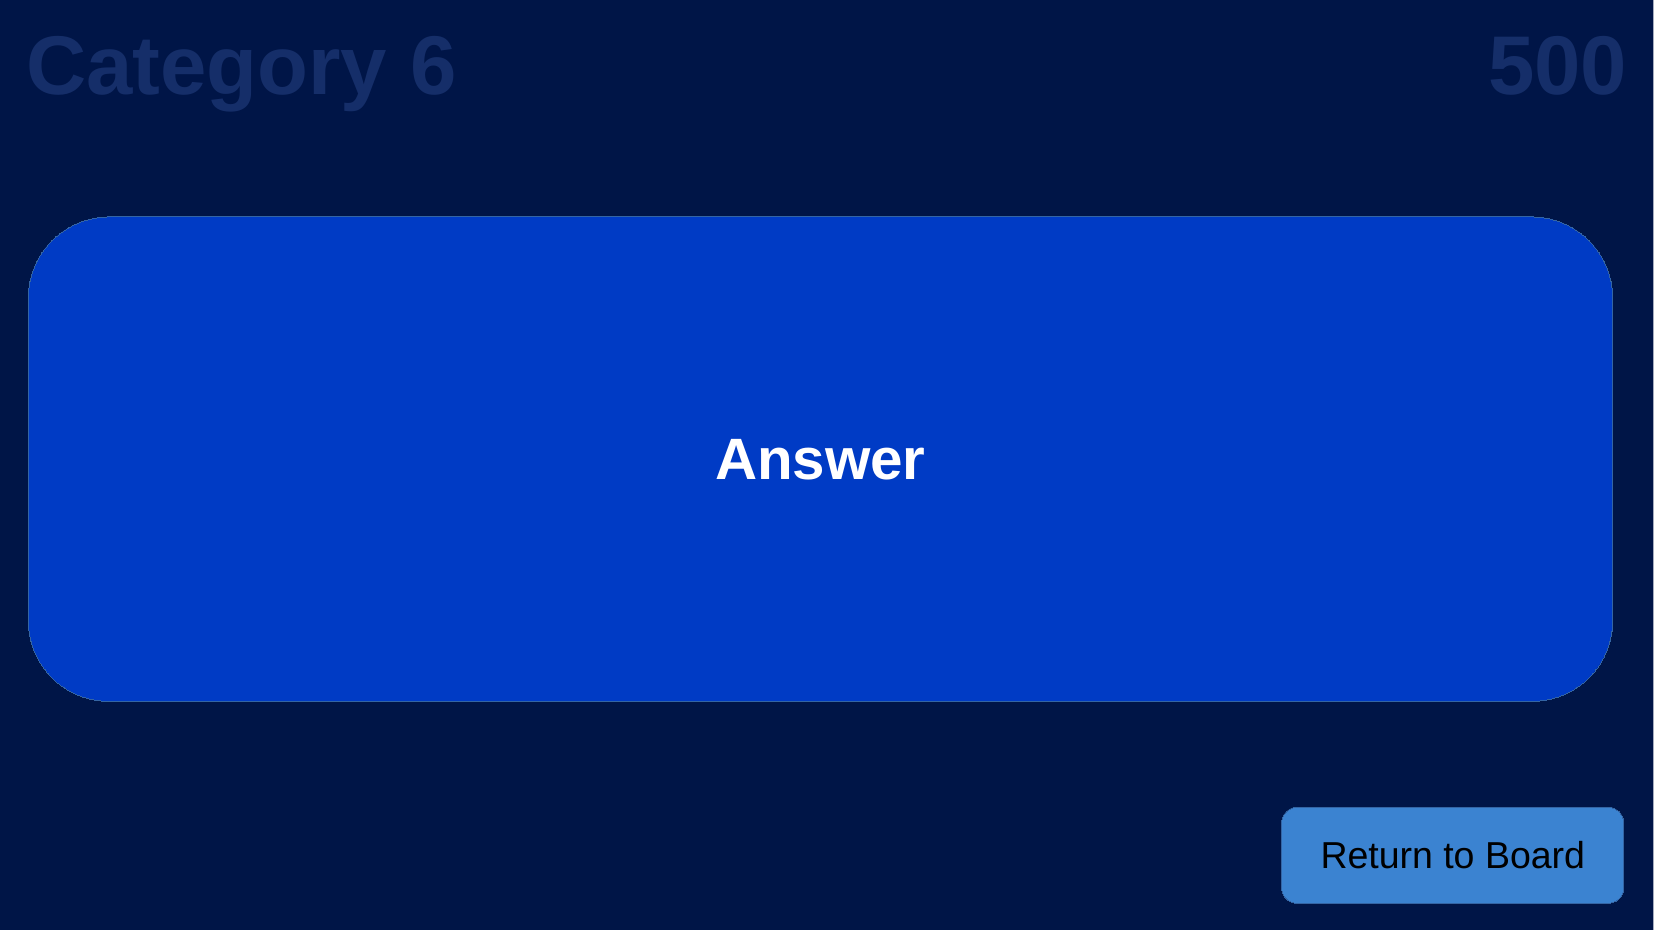

Category 6
500
Answer
Return to Board